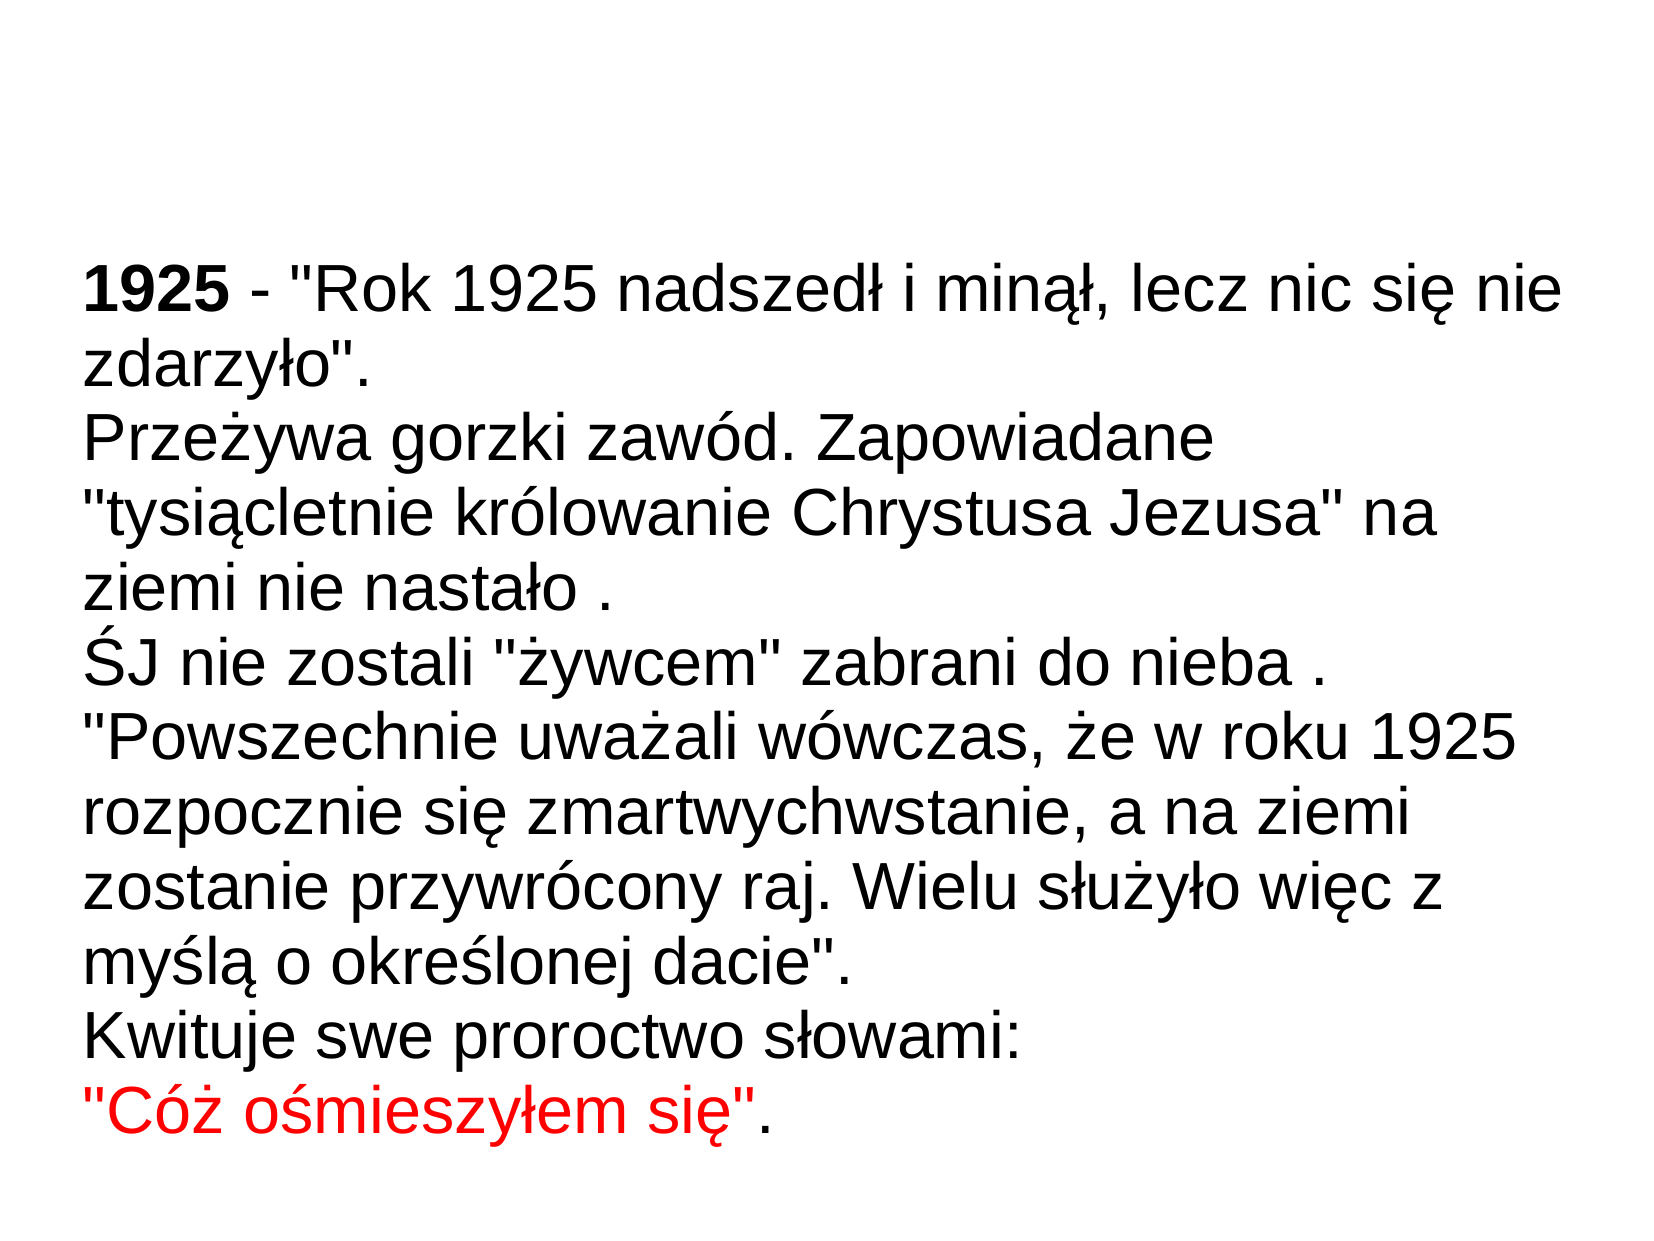

#
1925 - "Rok 1925 nadszedł i minął, lecz nic się nie zdarzyło".
Przeżywa gorzki zawód. Zapowiadane "tysiącletnie królowanie Chrystusa Jezusa" na ziemi nie nastało .
ŚJ nie zostali "żywcem" zabrani do nieba .
"Powszechnie uważali wówczas, że w roku 1925 rozpocznie się zmartwychwstanie, a na ziemi zostanie przywrócony raj. Wielu służyło więc z myślą o określonej dacie".
Kwituje swe proroctwo słowami:
"Cóż ośmieszyłem się".